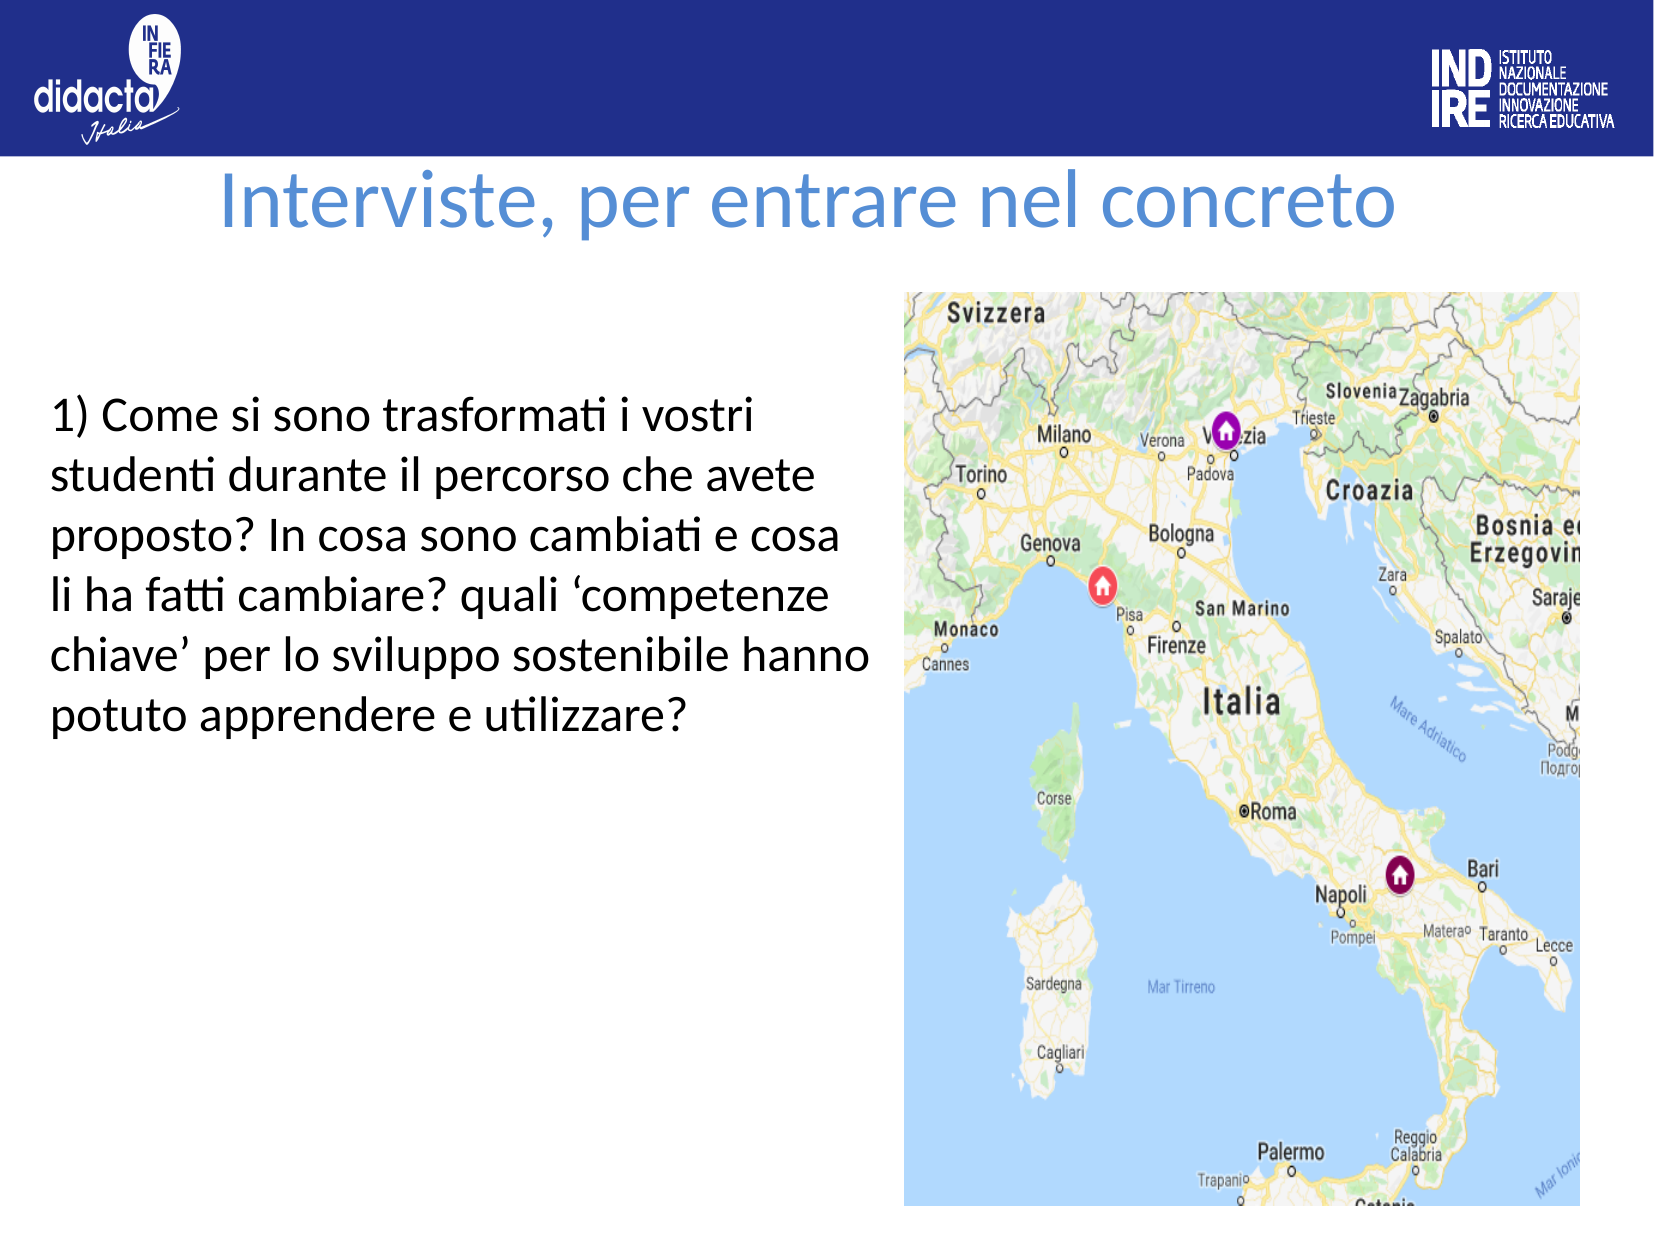

# Interviste, per entrare nel concreto
1) Come si sono trasformati i vostri studenti durante il percorso che avete proposto? In cosa sono cambiati e cosa li ha fatti cambiare? quali ‘competenze chiave’ per lo sviluppo sostenibile hanno potuto apprendere e utilizzare?